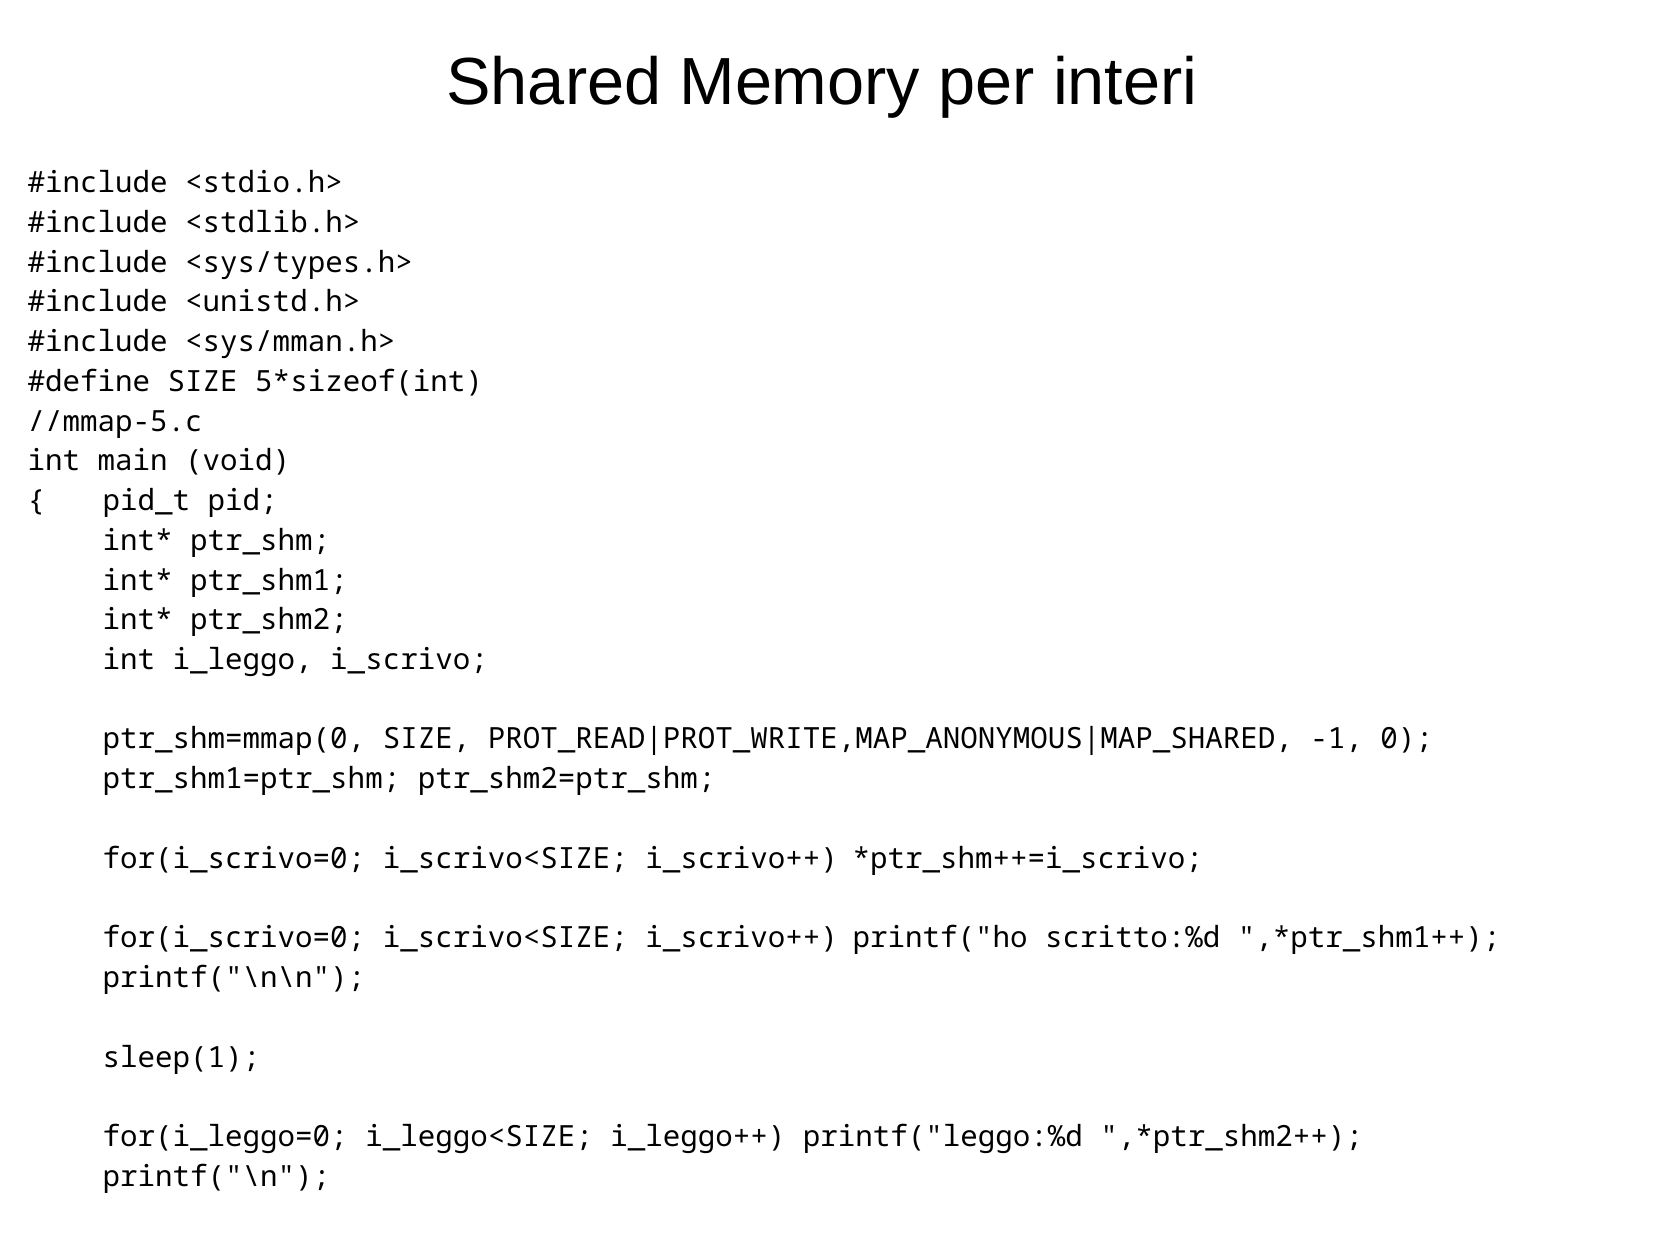

# Shared Memory per interi
#include <stdio.h>
#include <stdlib.h>
#include <sys/types.h>
#include <unistd.h>
#include <sys/mman.h>
#define SIZE 5*sizeof(int)
//mmap-5.c
int main (void)
{ 	pid_t pid;
	int* ptr_shm;
	int* ptr_shm1;
	int* ptr_shm2;
	int i_leggo, i_scrivo;
	ptr_shm=mmap(0, SIZE, PROT_READ|PROT_WRITE,MAP_ANONYMOUS|MAP_SHARED, -1, 0);
	ptr_shm1=ptr_shm; ptr_shm2=ptr_shm;
	for(i_scrivo=0; i_scrivo<SIZE; i_scrivo++)	*ptr_shm++=i_scrivo;
	for(i_scrivo=0; i_scrivo<SIZE; i_scrivo++)	printf("ho scritto:%d ",*ptr_shm1++);
	printf("\n\n");
	sleep(1);
	for(i_leggo=0; i_leggo<SIZE; i_leggo++) printf("leggo:%d ",*ptr_shm2++);
	printf("\n");
	munmap(ptr_shm, 5*sizeof(int));
	return (0);
}